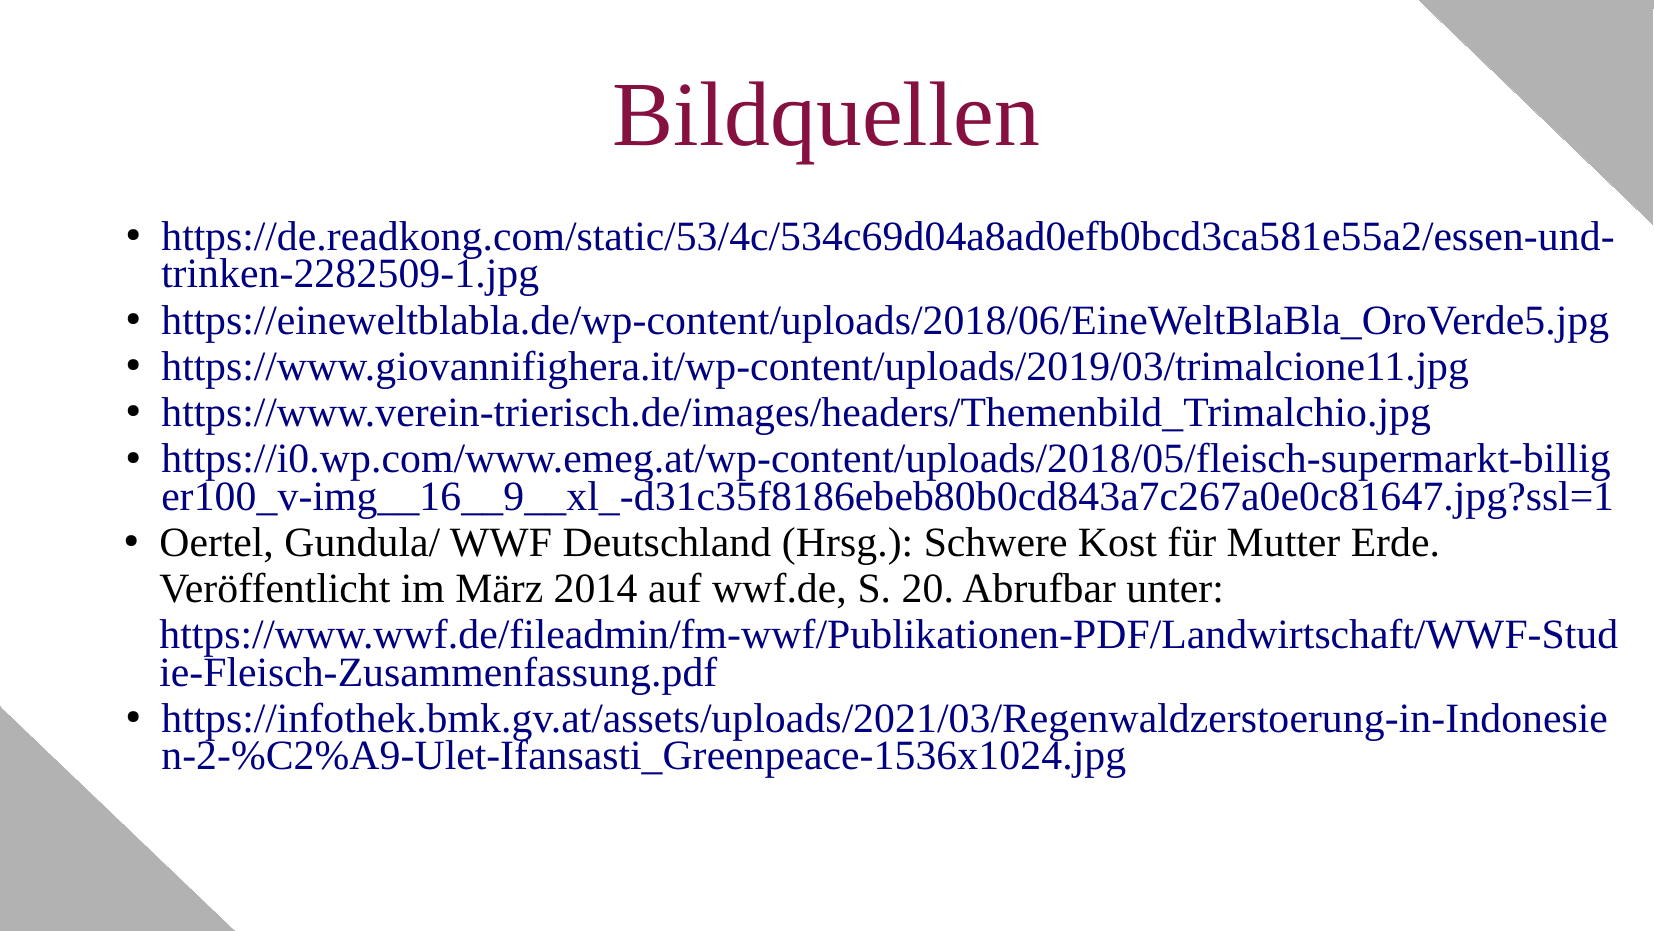

# Bildquellen
https://de.readkong.com/static/53/4c/534c69d04a8ad0efb0bcd3ca581e55a2/essen-und-trinken-2282509-1.jpg
https://eineweltblabla.de/wp-content/uploads/2018/06/EineWeltBlaBla_OroVerde5.jpg
https://www.giovannifighera.it/wp-content/uploads/2019/03/trimalcione11.jpg
https://www.verein-trierisch.de/images/headers/Themenbild_Trimalchio.jpg
https://i0.wp.com/www.emeg.at/wp-content/uploads/2018/05/fleisch-supermarkt-billiger100_v-img__16__9__xl_-d31c35f8186ebeb80b0cd843a7c267a0e0c81647.jpg?ssl=1
Oertel, Gundula/ WWF Deutschland (Hrsg.): Schwere Kost für Mutter Erde. Veröffentlicht im März 2014 auf wwf.de, S. 20. Abrufbar unter: https://www.wwf.de/fileadmin/fm-wwf/Publikationen-PDF/Landwirtschaft/WWF-Studie-Fleisch-Zusammenfassung.pdf
https://infothek.bmk.gv.at/assets/uploads/2021/03/Regenwaldzerstoerung-in-Indonesien-2-%C2%A9-Ulet-Ifansasti_Greenpeace-1536x1024.jpg